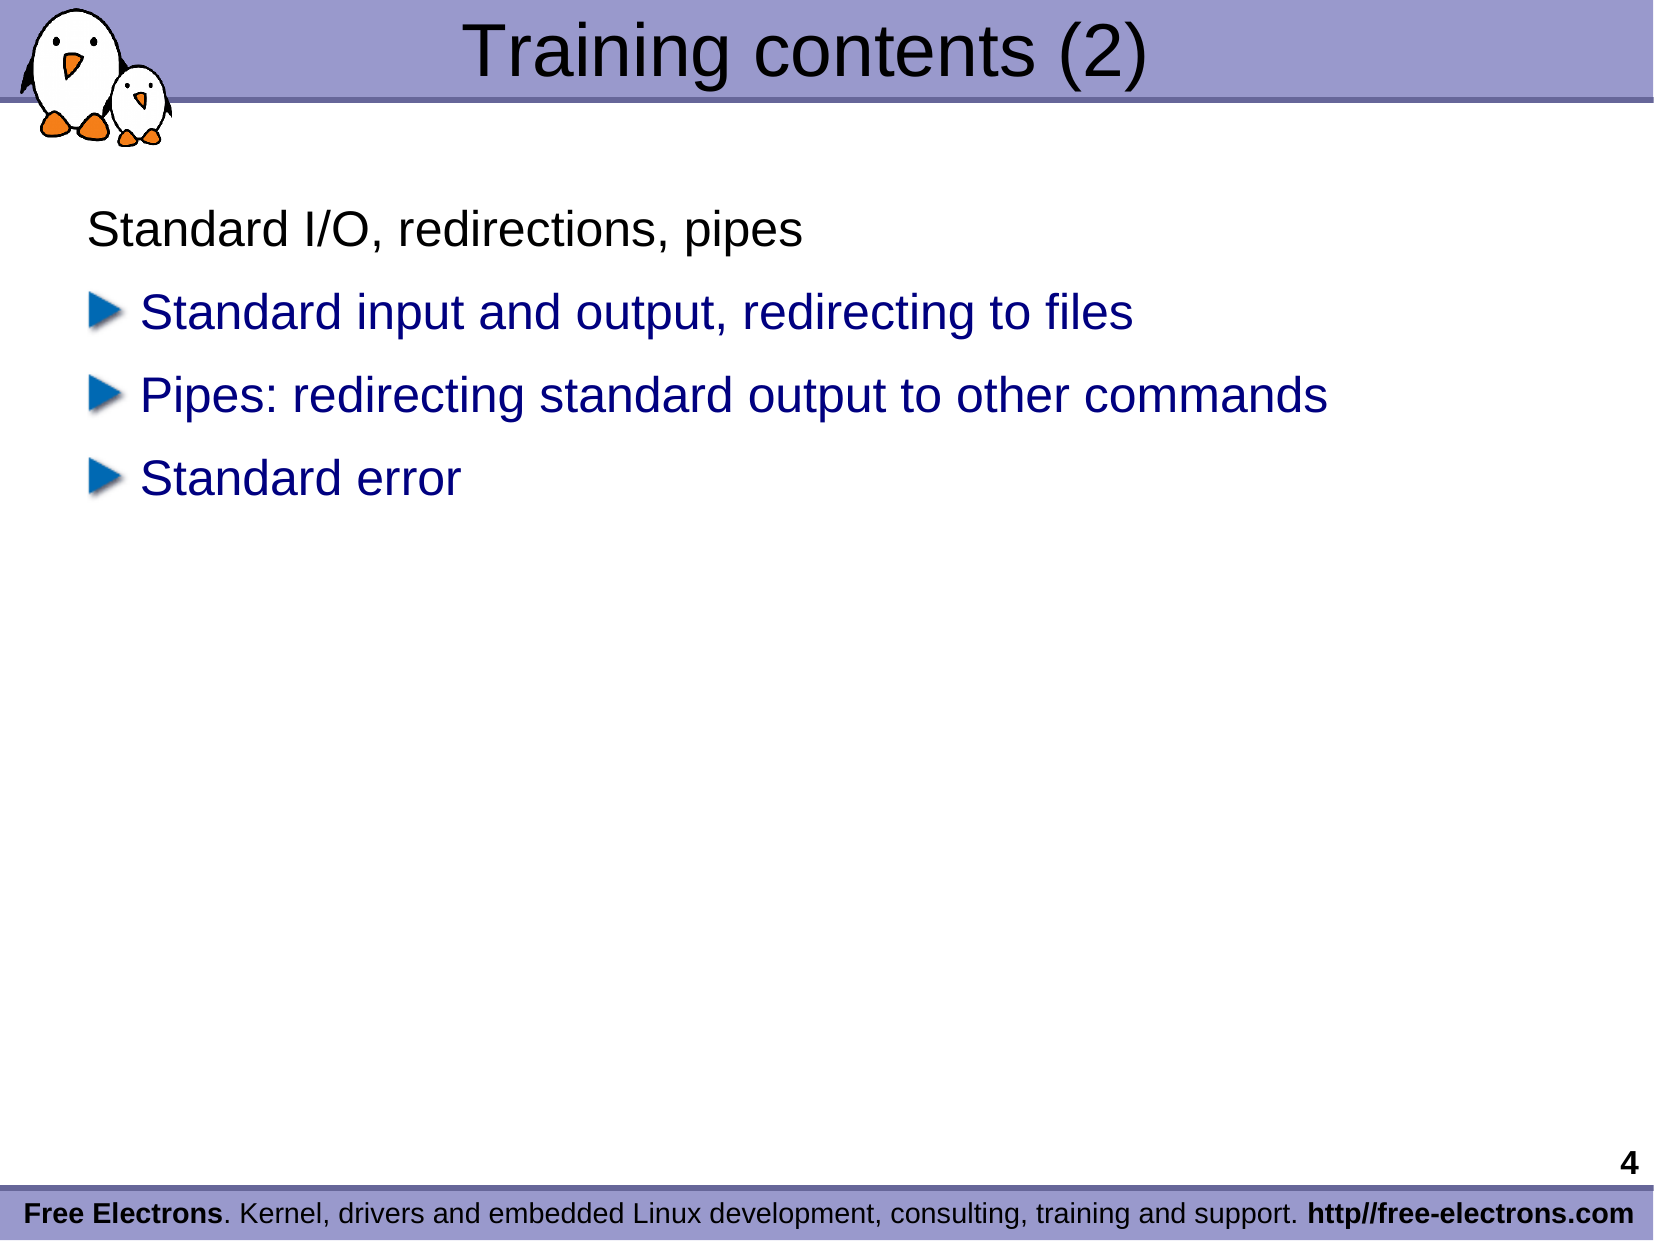

# Training contents (2)
Standard I/O, redirections, pipes
Standard input and output, redirecting to files
Pipes: redirecting standard output to other commands
Standard error